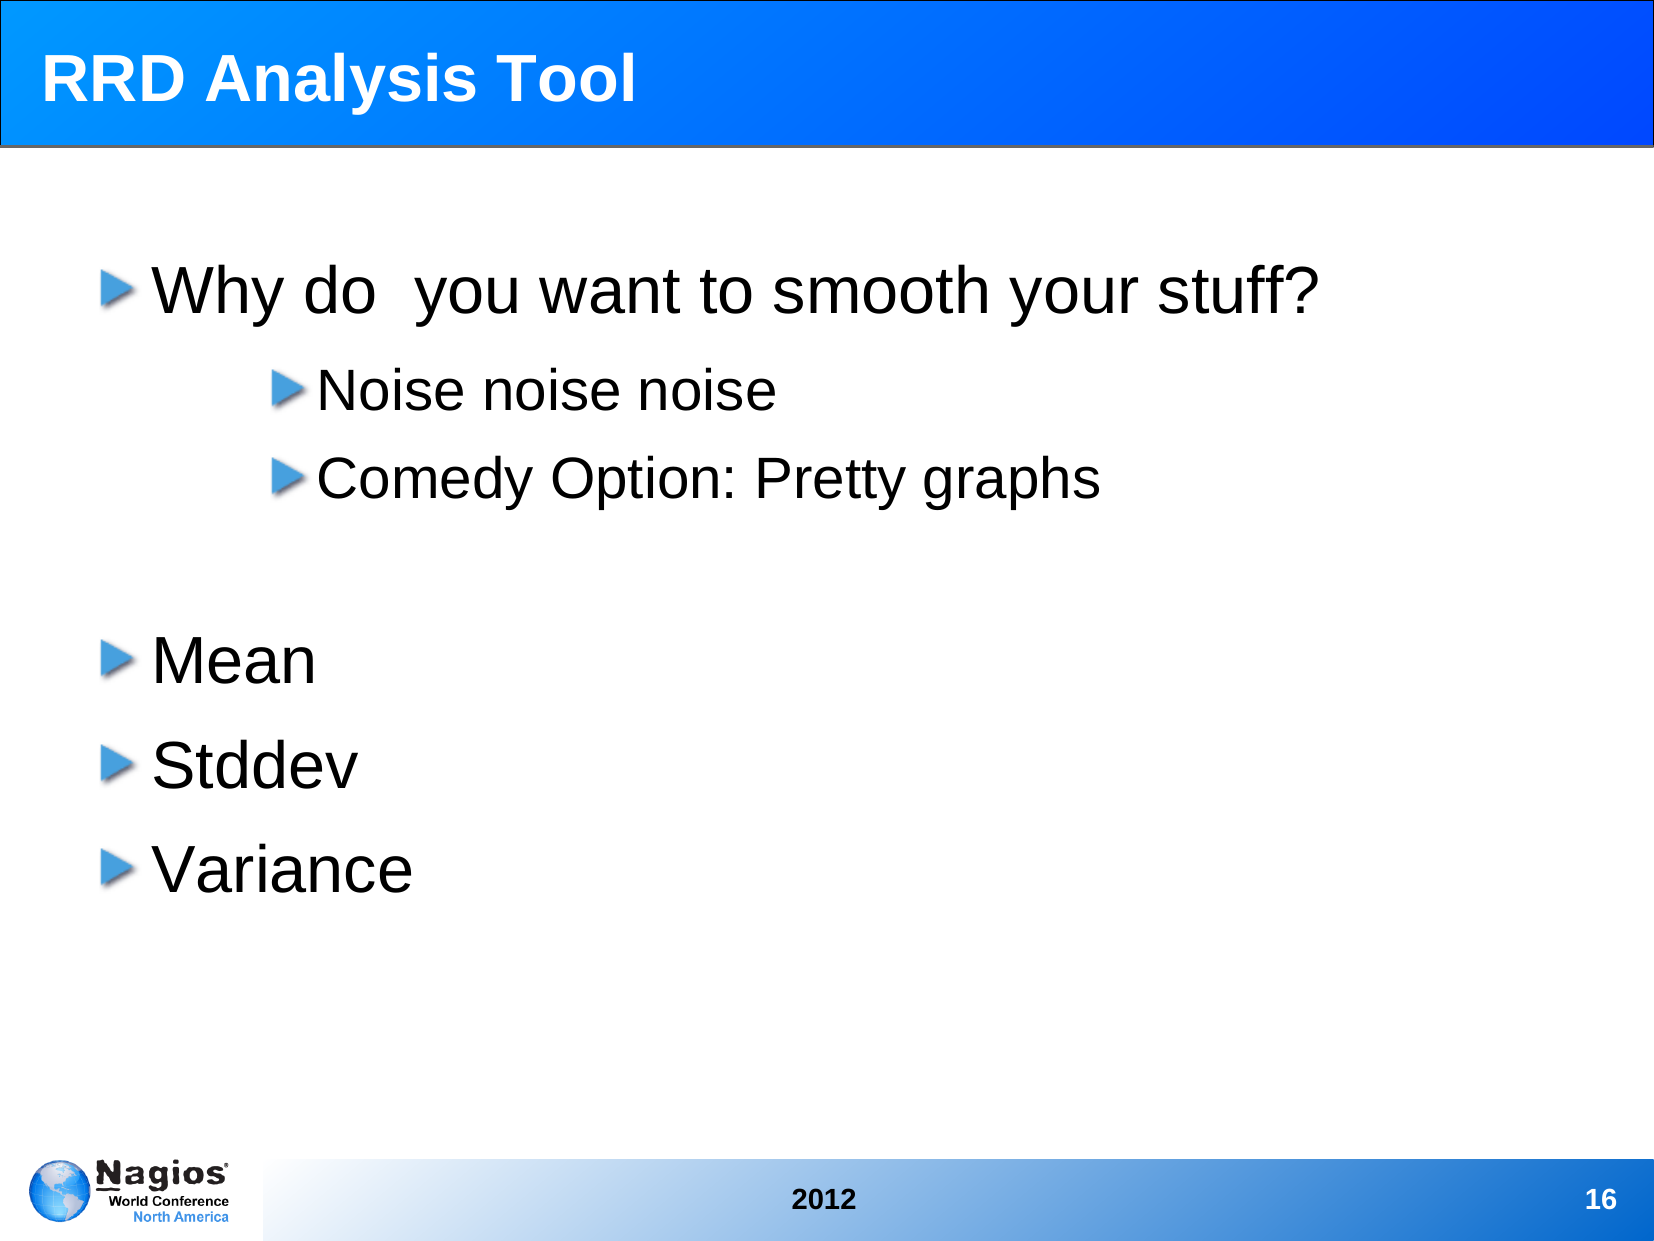

# RRD Analysis Tool
Why do you want to smooth your stuff?
Noise noise noise
Comedy Option: Pretty graphs
Mean
Stddev
Variance
2011
16